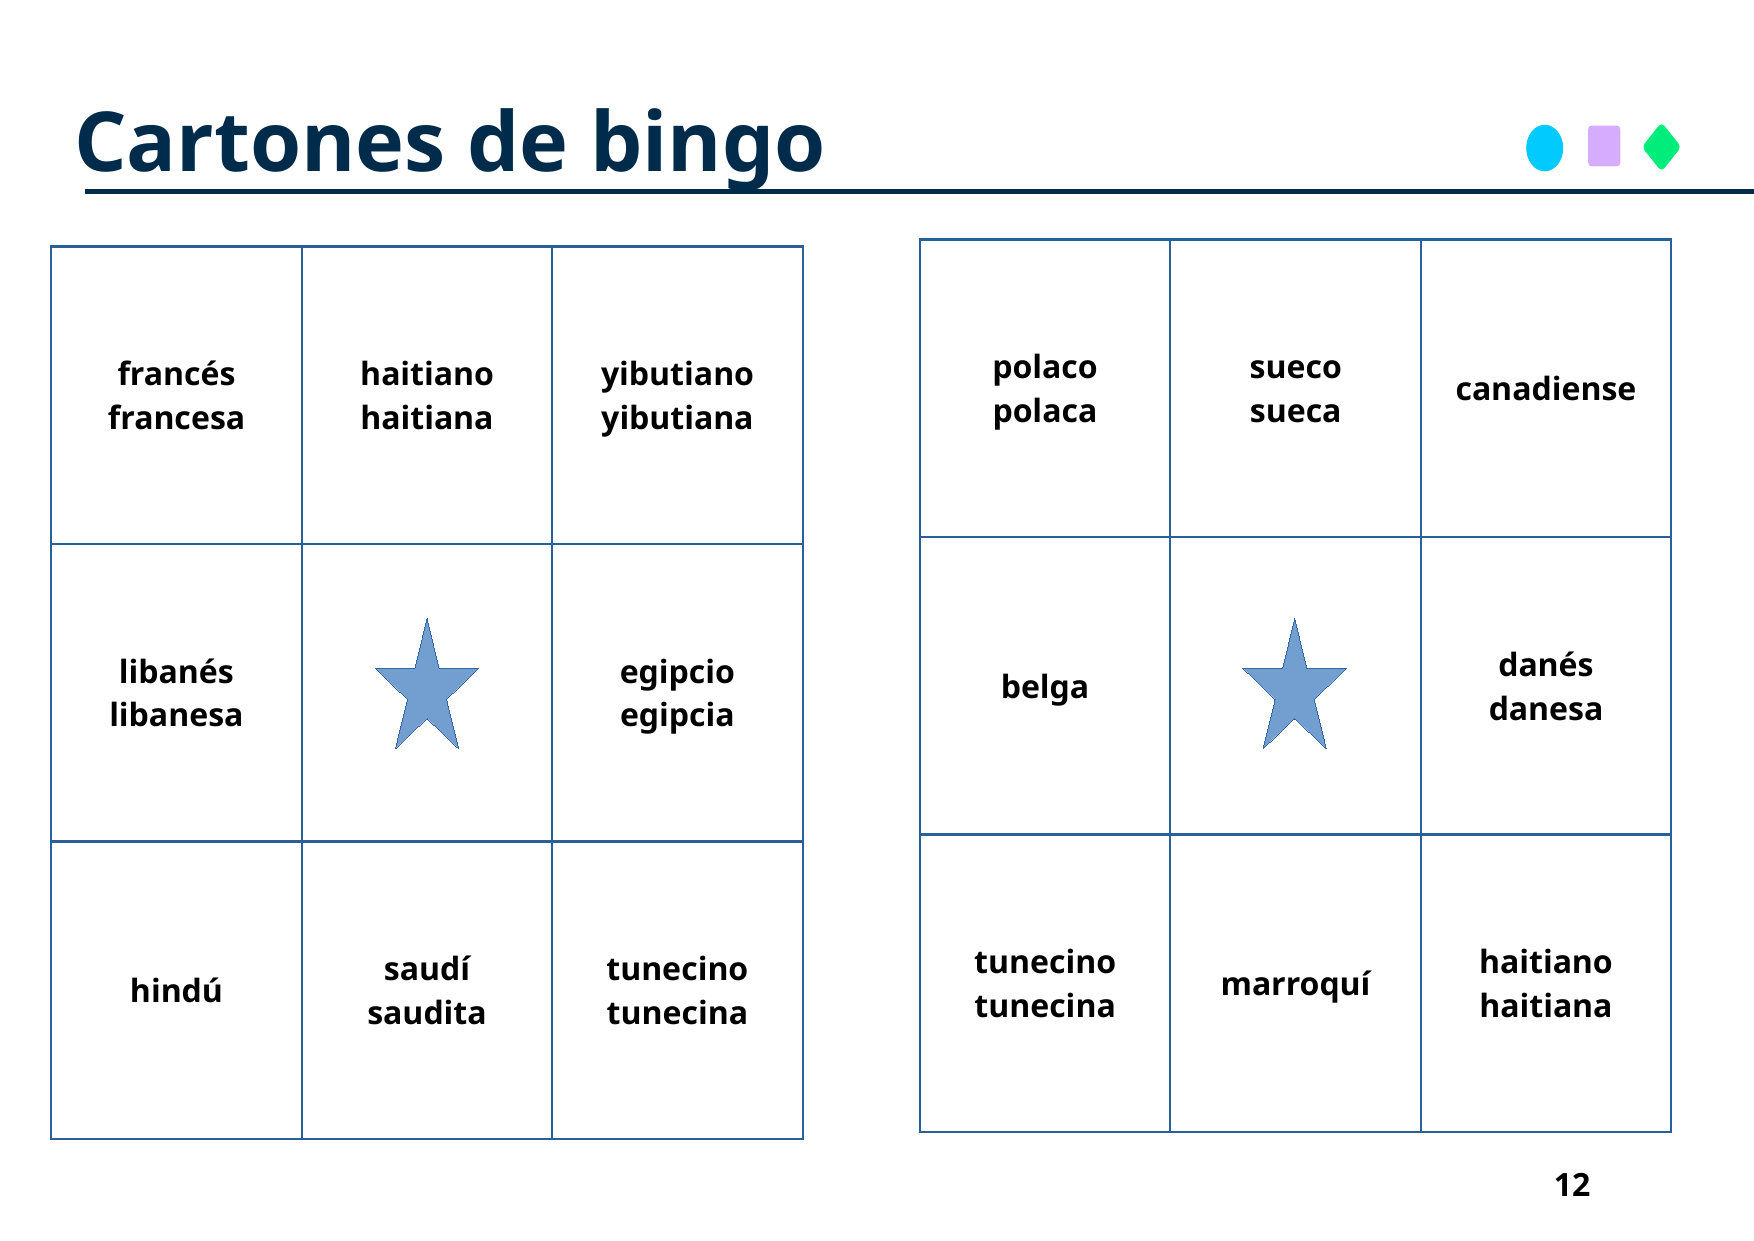

# Cartones de bingo
| polaco polaca | sueco sueca | canadiense |
| --- | --- | --- |
| belga | | danés danesa |
| tunecino tunecina | marroquí | haitiano haitiana |
| francés francesa | haitiano haitiana | yibutiano yibutiana |
| --- | --- | --- |
| libanés libanesa | | egipcio egipcia |
| hindú | saudí saudita | tunecino tunecina |